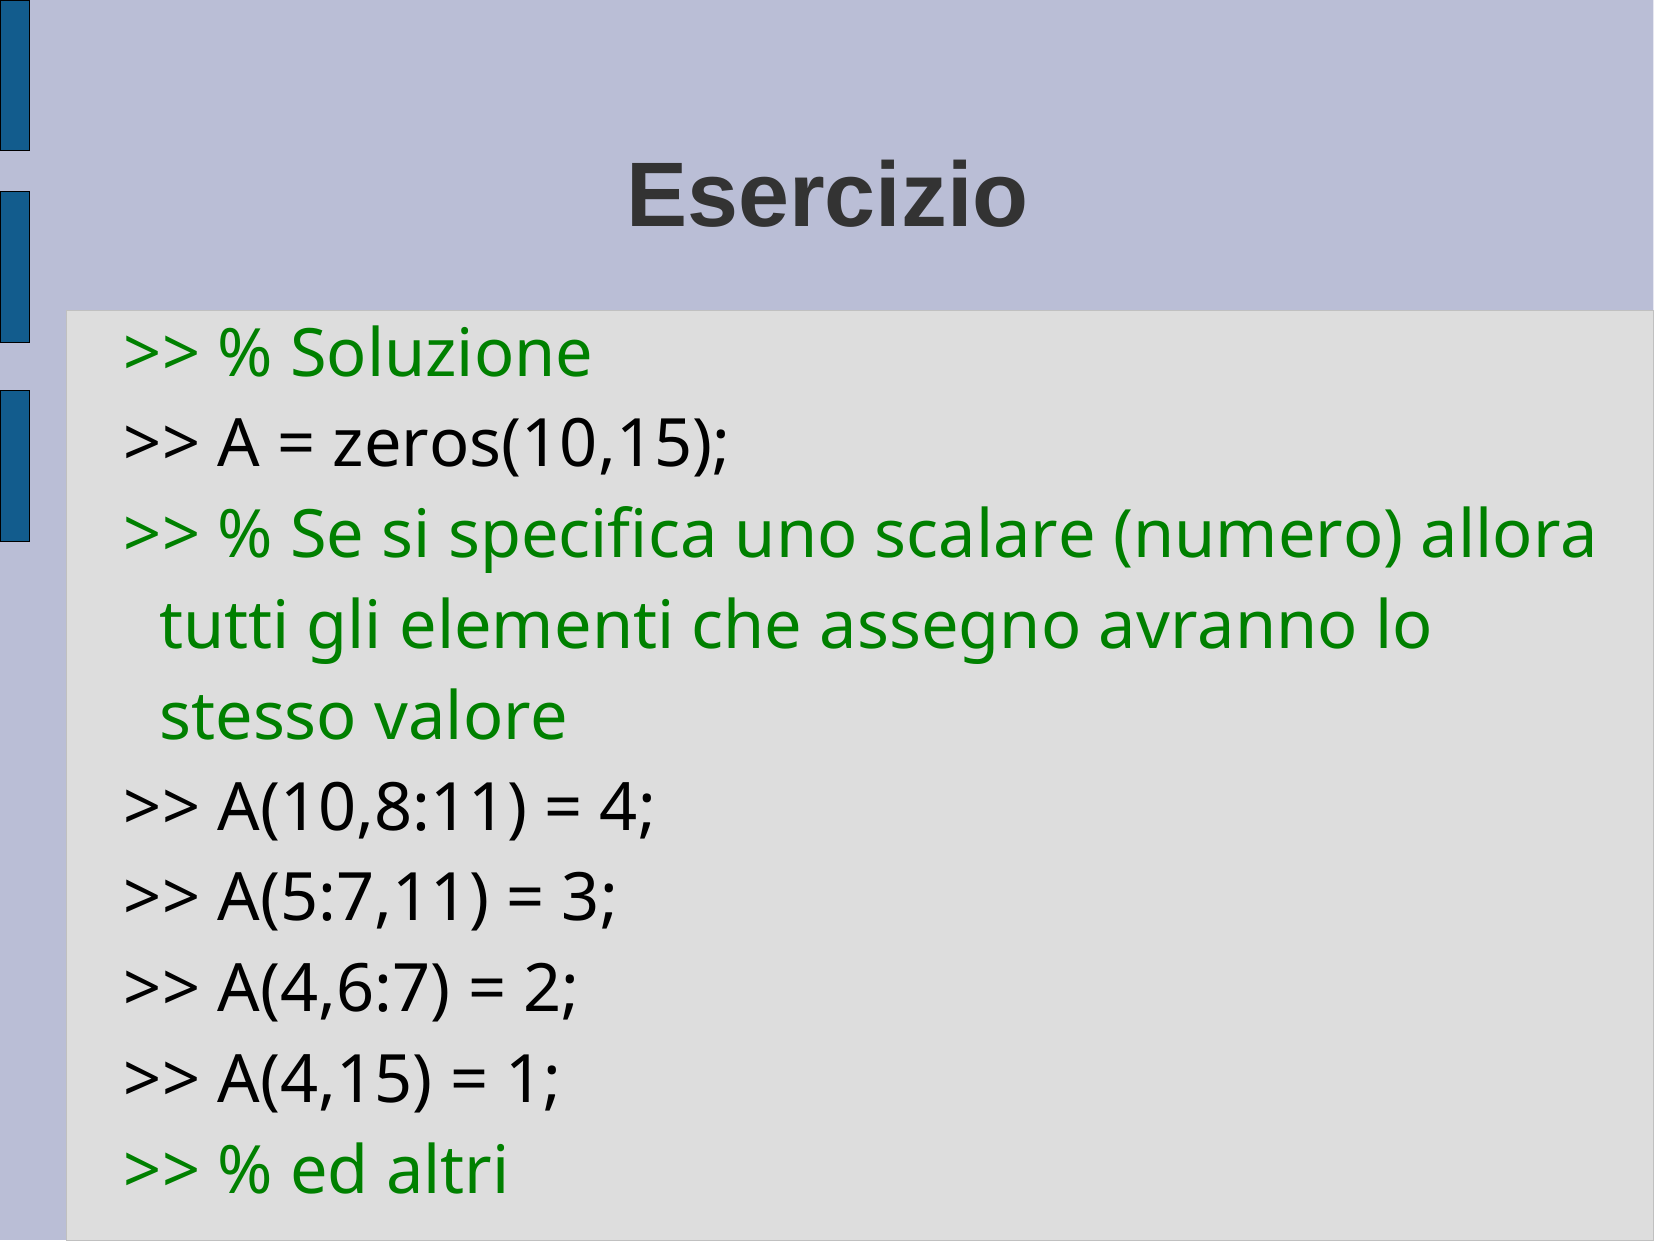

# Esercizio
>> % Soluzione
>> A = zeros(10,15);
>> % Se si specifica uno scalare (numero) allora tutti gli elementi che assegno avranno lo stesso valore
>> A(10,8:11) = 4;
>> A(5:7,11) = 3;
>> A(4,6:7) = 2;
>> A(4,15) = 1;
>> % ed altri